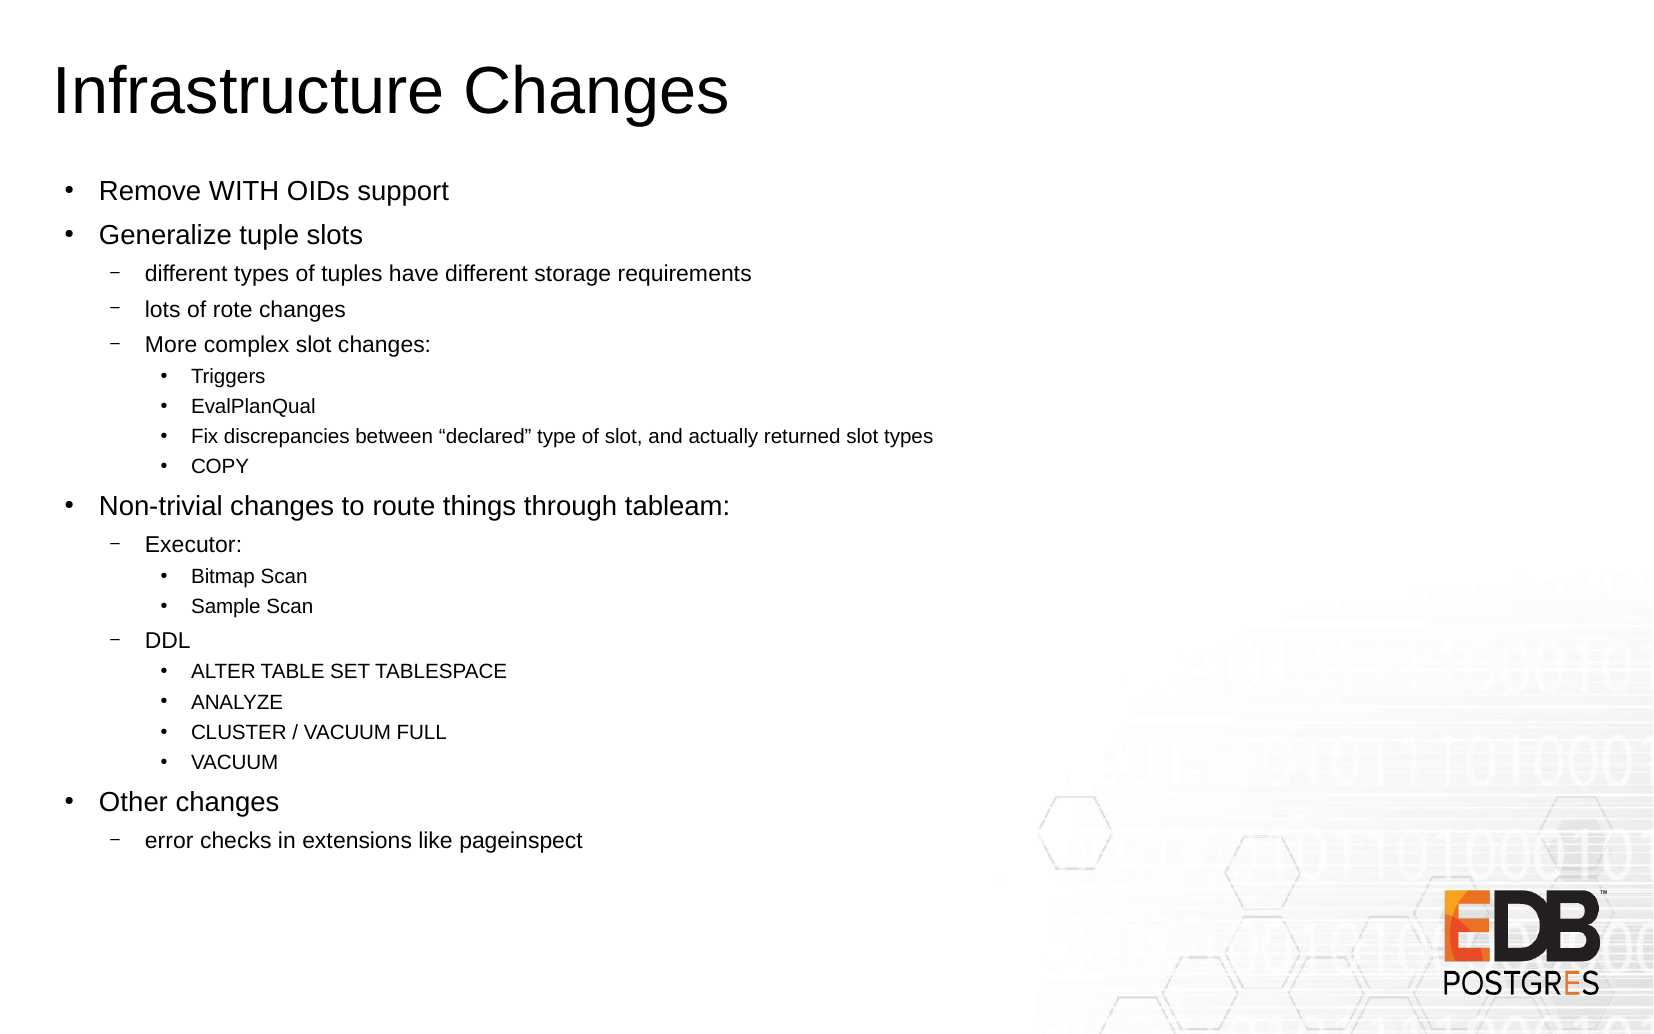

# Infrastructure Changes
Remove WITH OIDs support
Generalize tuple slots
different types of tuples have different storage requirements
lots of rote changes
More complex slot changes:
Triggers
EvalPlanQual
Fix discrepancies between “declared” type of slot, and actually returned slot types
COPY
Non-trivial changes to route things through tableam:
Executor:
Bitmap Scan
Sample Scan
DDL
ALTER TABLE SET TABLESPACE
ANALYZE
CLUSTER / VACUUM FULL
VACUUM
Other changes
error checks in extensions like pageinspect